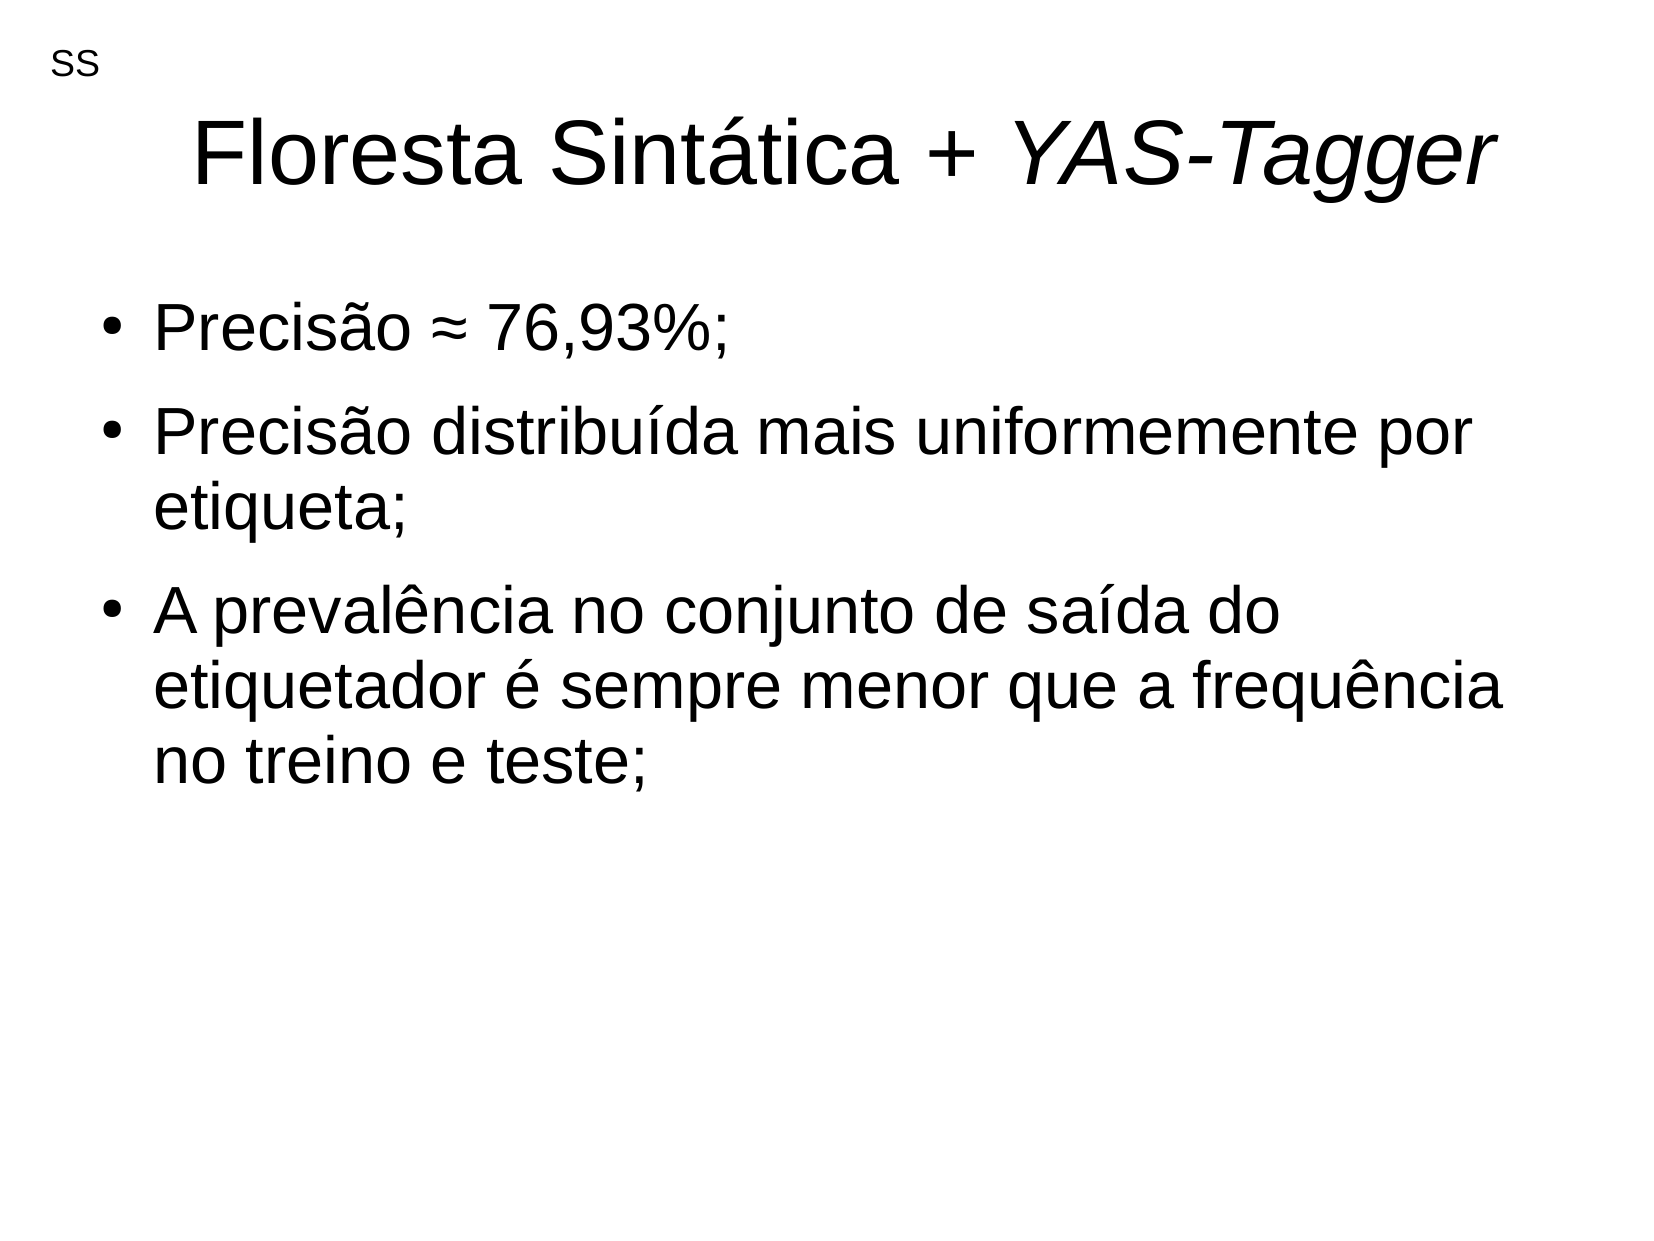

SS
# Floresta Sintática + YAS-Tagger
Precisão ≈ 76,93%;
Precisão distribuída mais uniformemente por etiqueta;
A prevalência no conjunto de saída do etiquetador é sempre menor que a frequência no treino e teste;